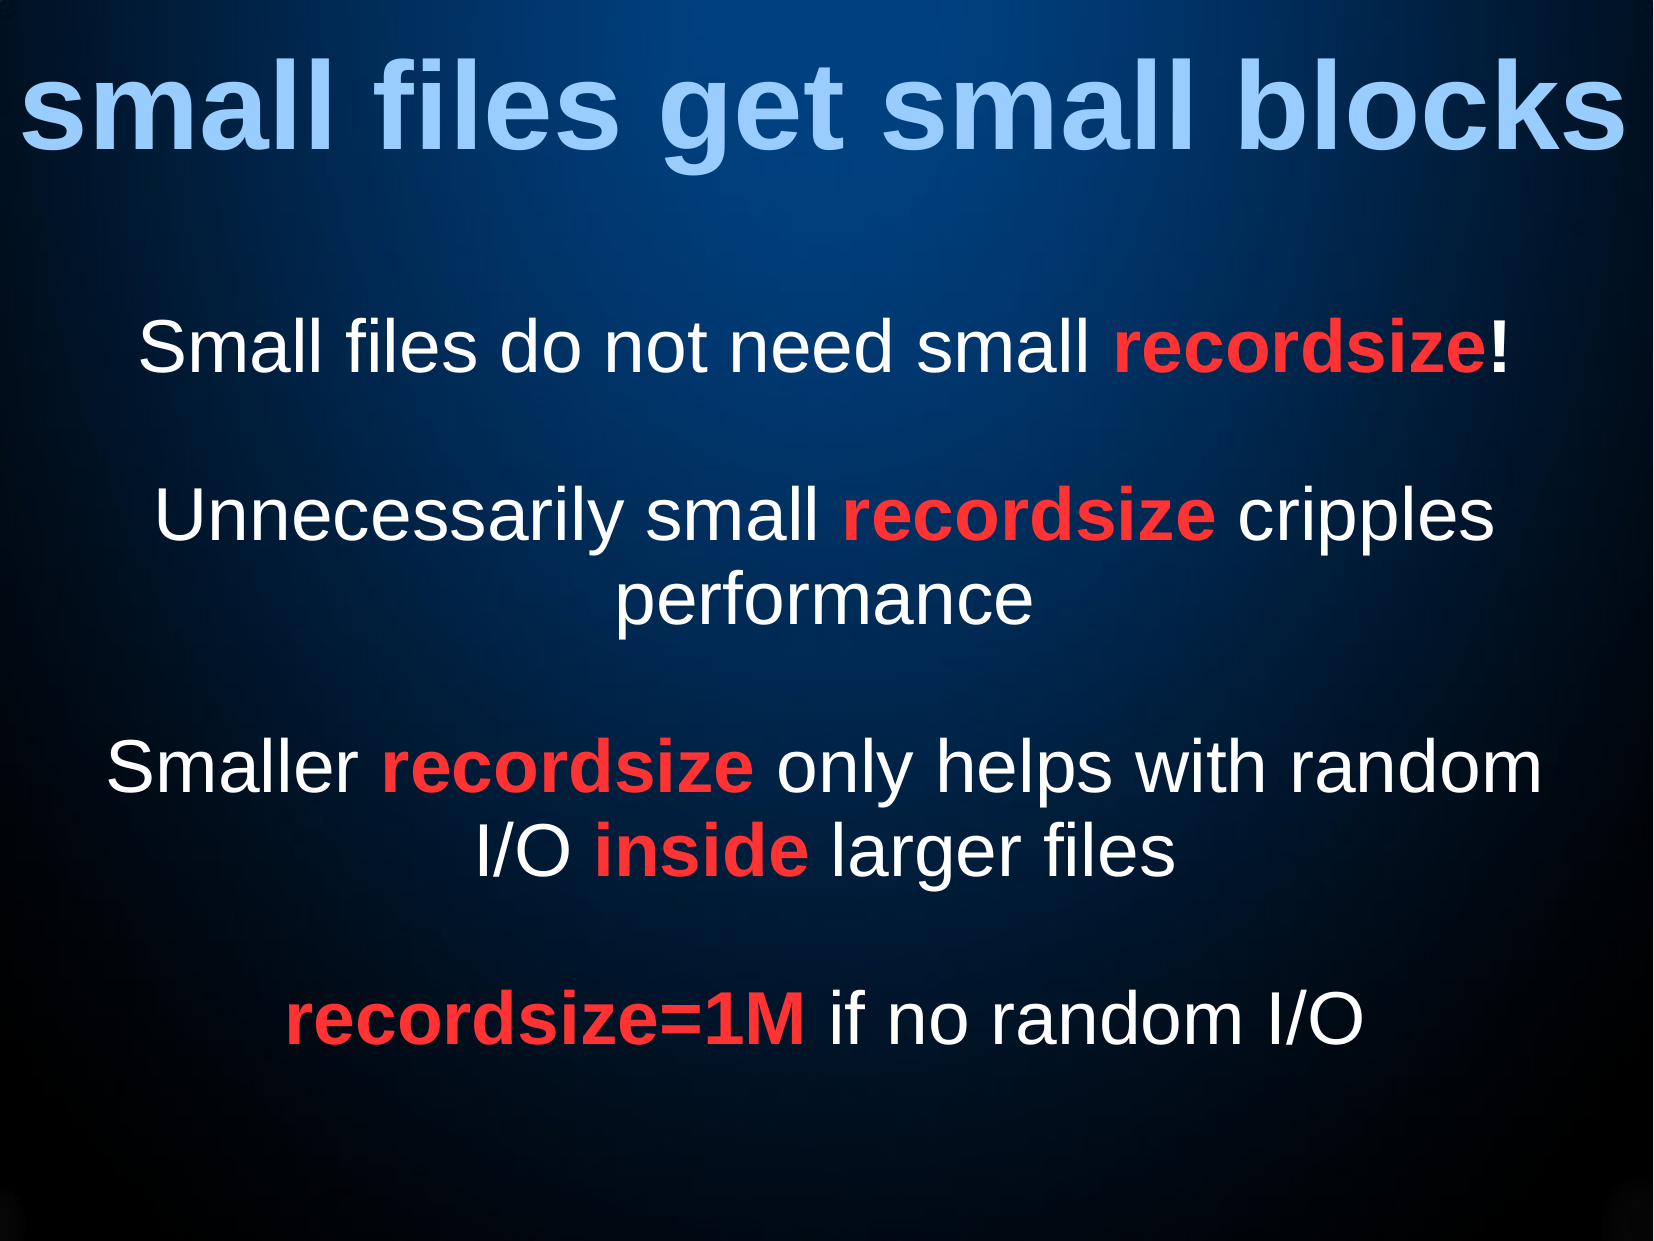

# small files get small blocks
Small files do not need small recordsize!
Unnecessarily small recordsize cripples performance
Smaller recordsize only helps with random
I/O inside larger files
recordsize=1M if no random I/O